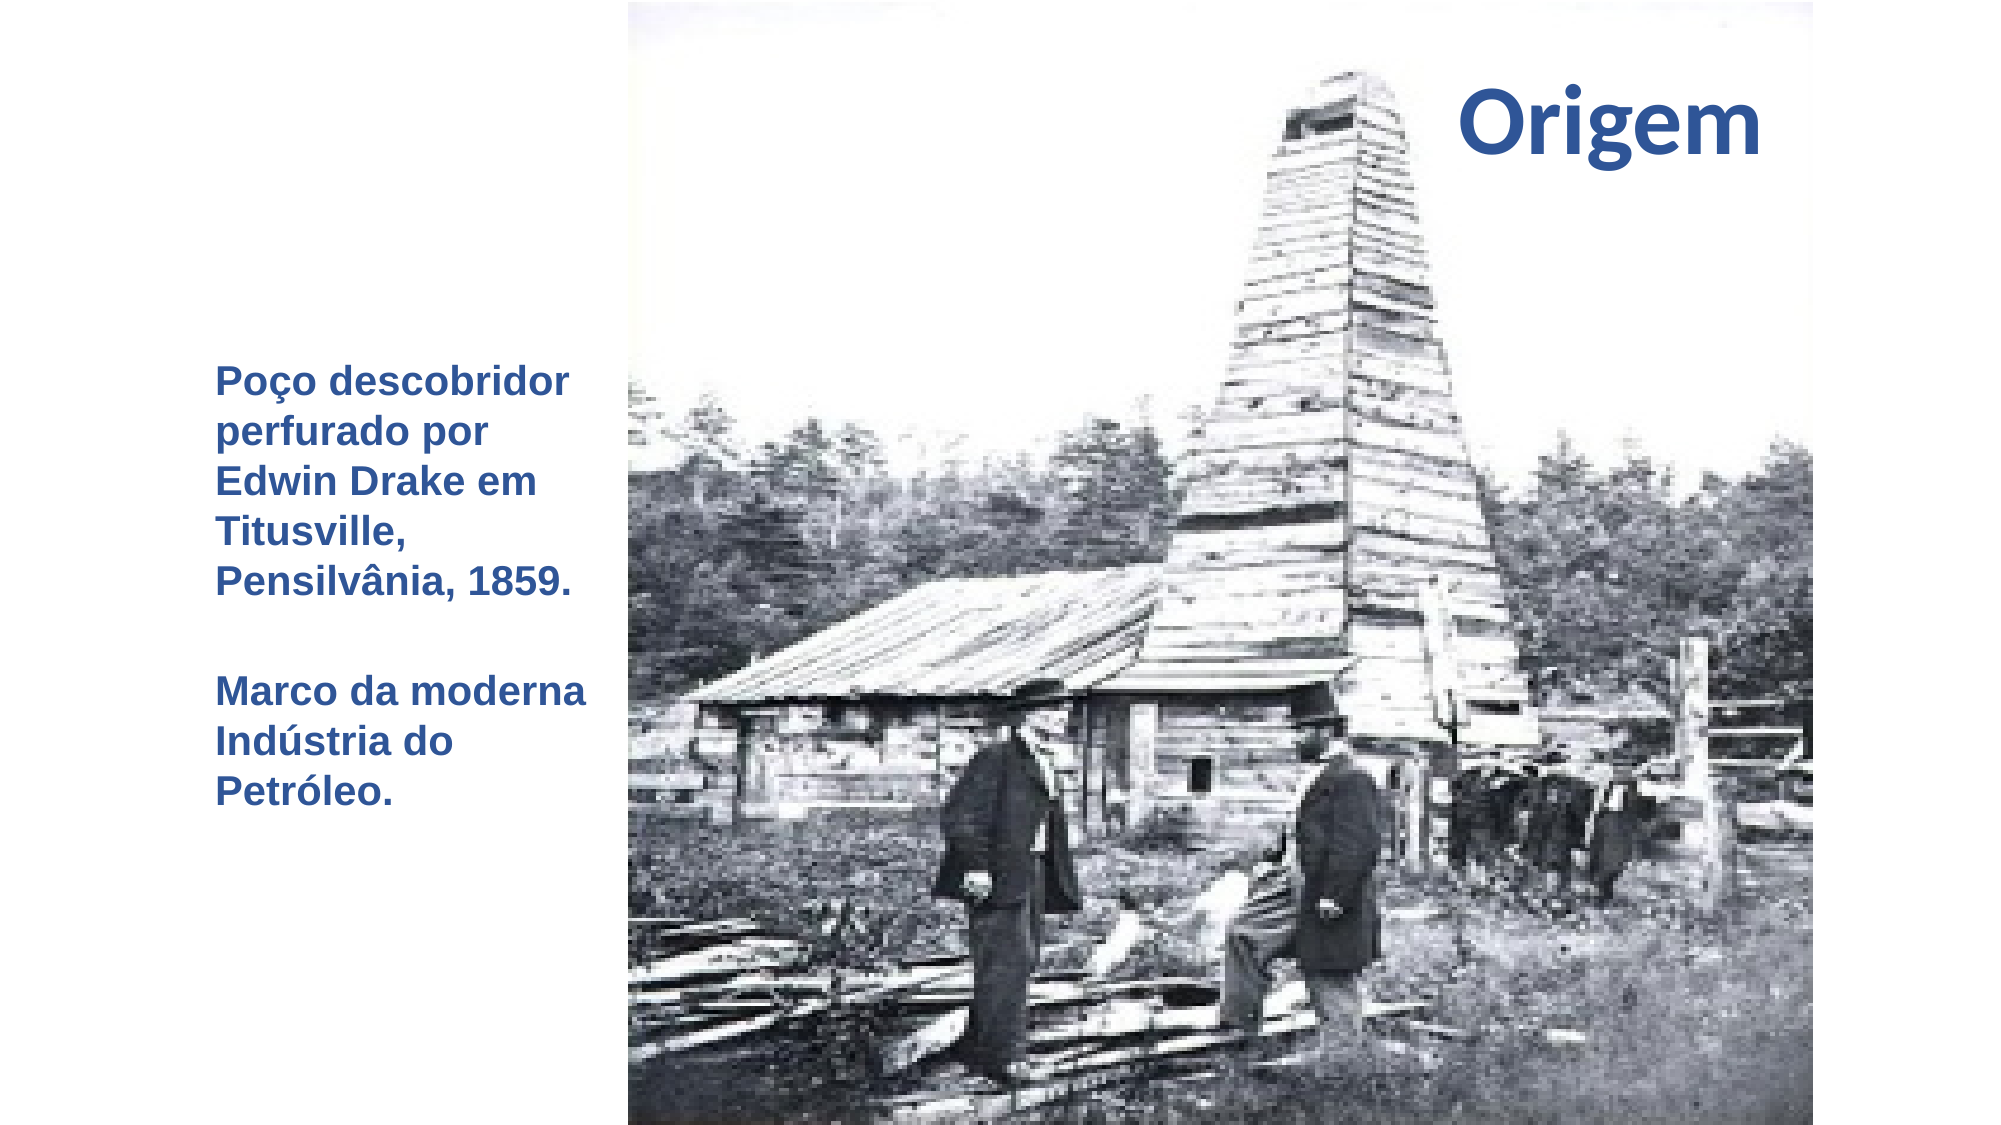

Origem
Poço descobridor perfurado por Edwin Drake em Titusville, Pensilvânia, 1859.
Marco da moderna Indústria do Petróleo.